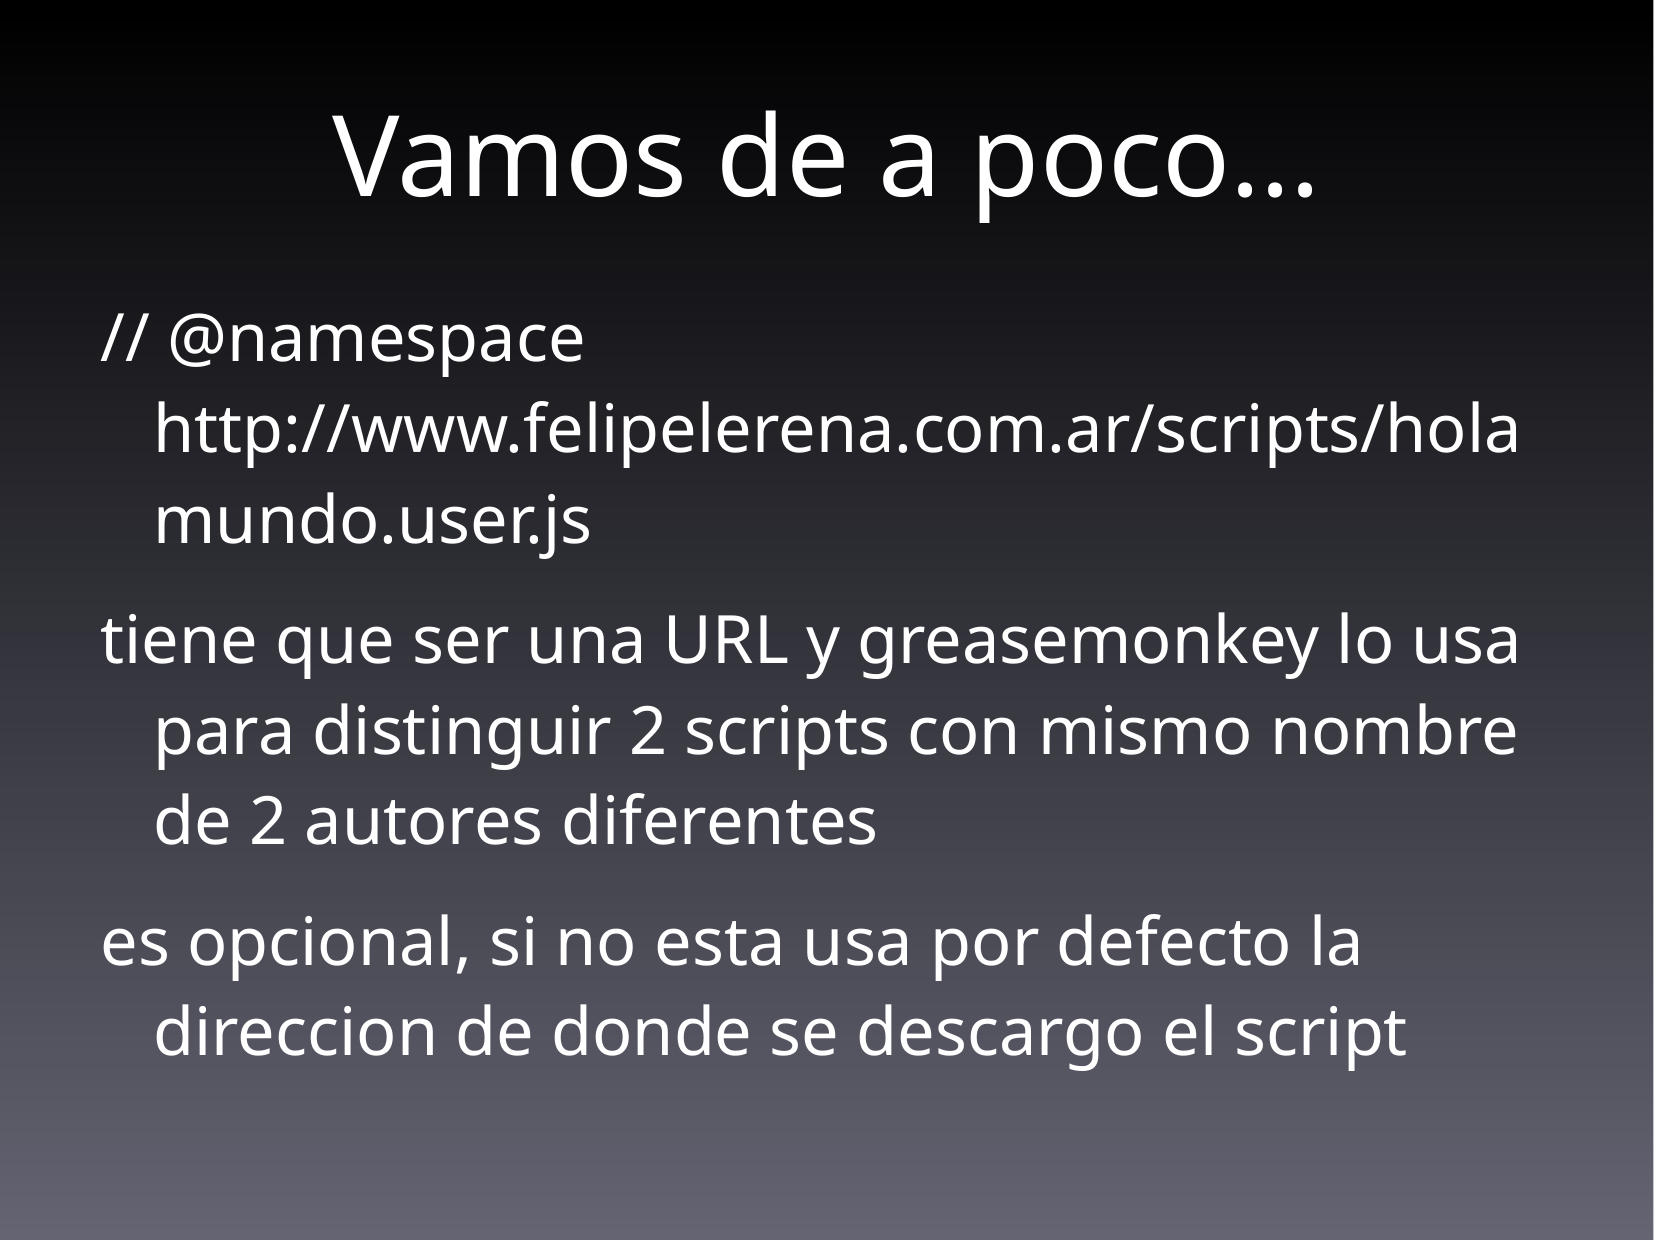

# Vamos de a poco...
// @namespace http://www.felipelerena.com.ar/scripts/holamundo.user.js
tiene que ser una URL y greasemonkey lo usa para distinguir 2 scripts con mismo nombre de 2 autores diferentes
es opcional, si no esta usa por defecto la direccion de donde se descargo el script